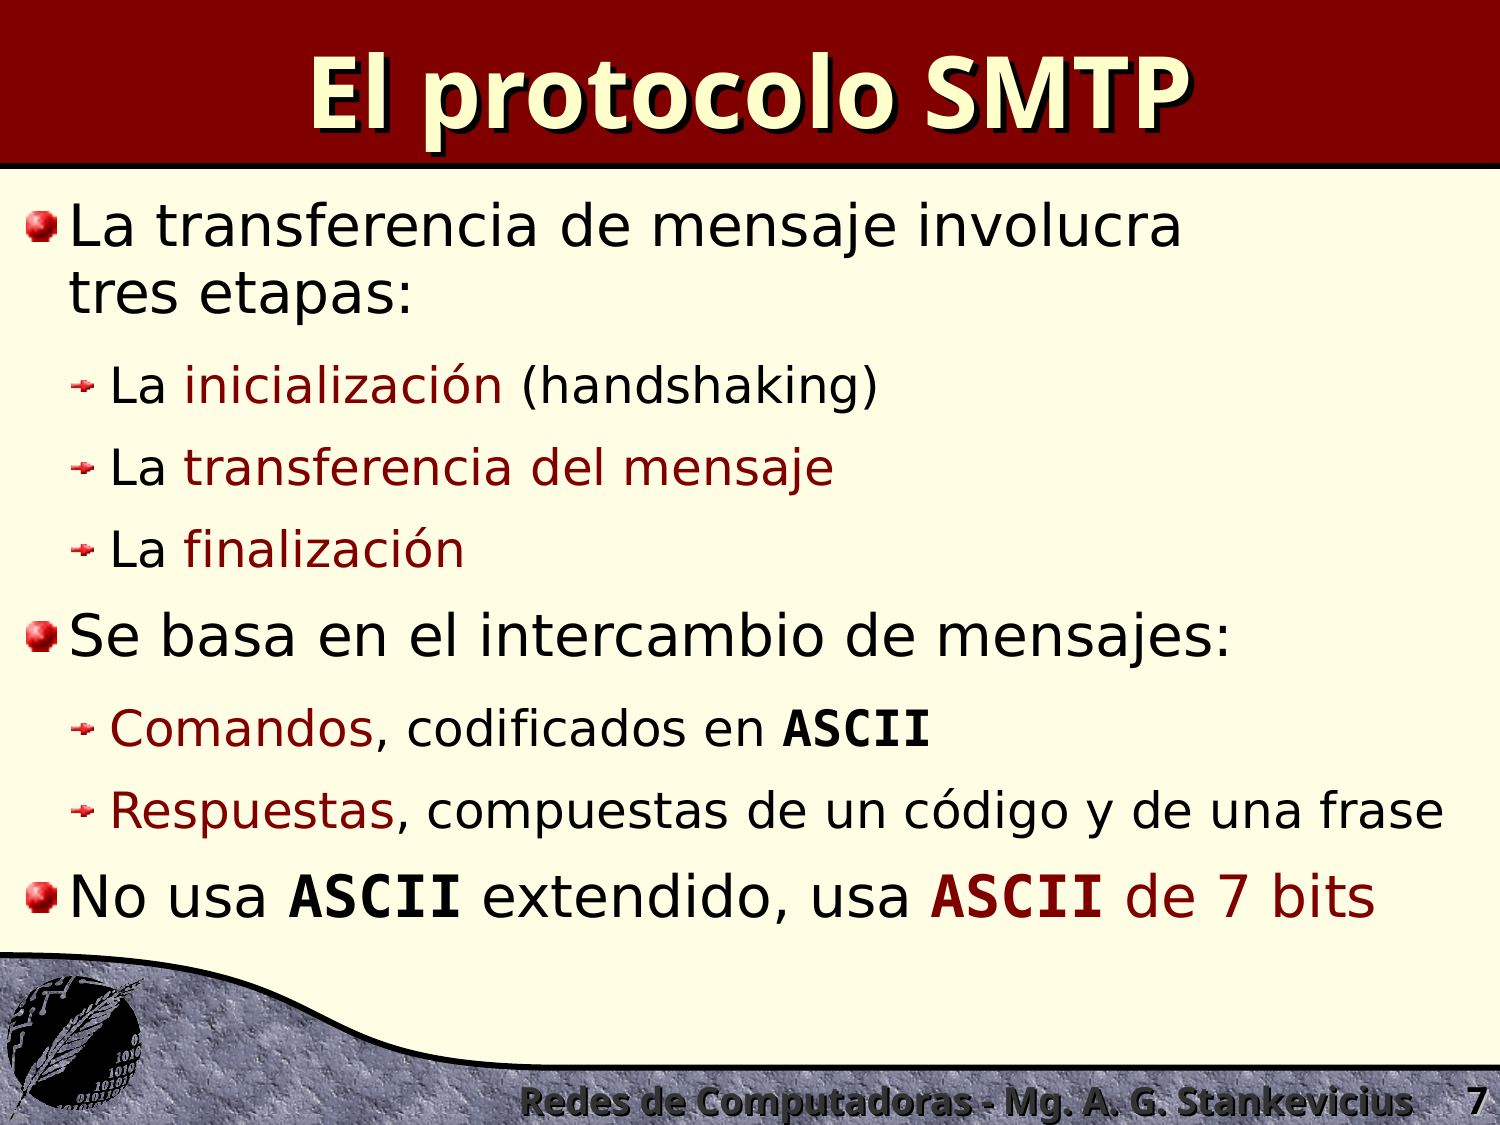

# El protocolo SMTP
La transferencia de mensaje involucra
tres etapas:
La inicialización (handshaking)
La transferencia del mensaje
La finalización
Se basa en el intercambio de mensajes:
Comandos, codificados en ASCII
Respuestas, compuestas de un código y de una frase
No usa ASCII extendido, usa ASCII de 7 bits
7